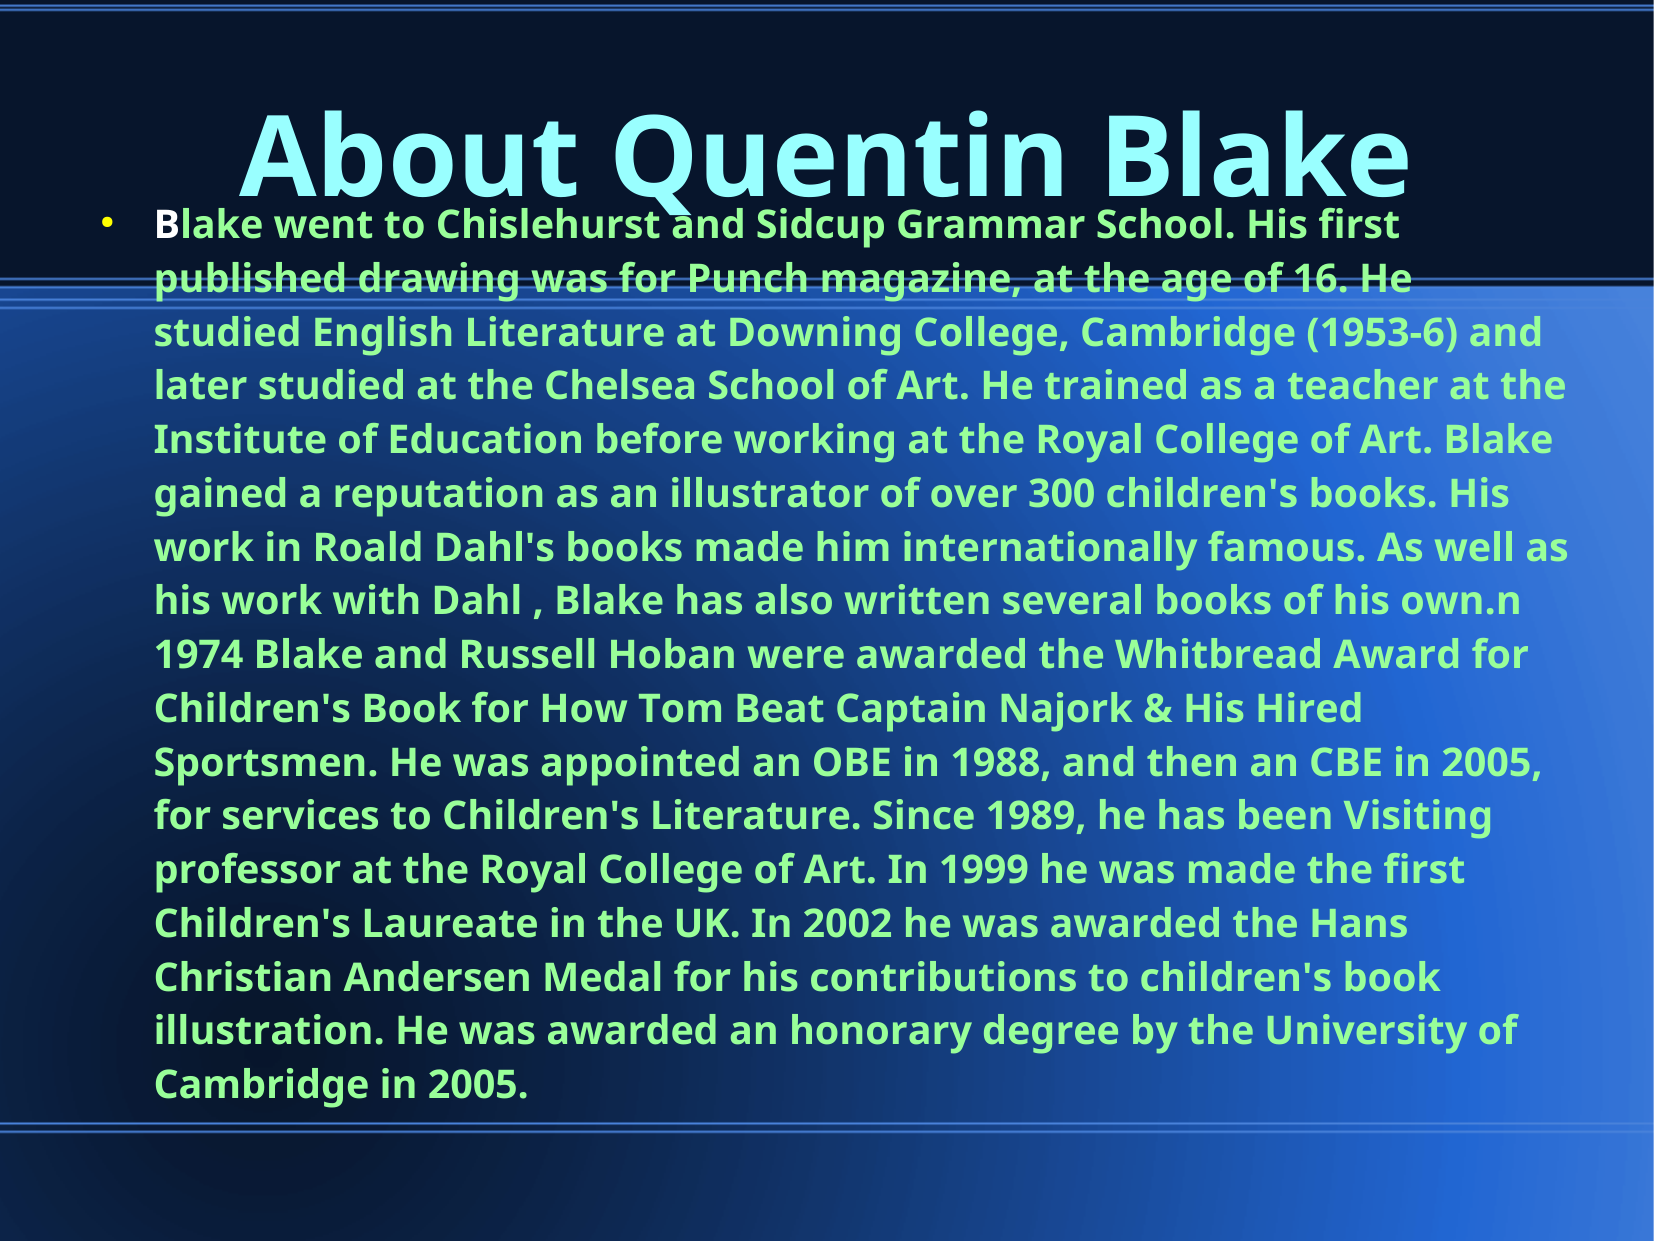

# About Quentin Blake
Blake went to Chislehurst and Sidcup Grammar School. His first published drawing was for Punch magazine, at the age of 16. He studied English Literature at Downing College, Cambridge (1953-6) and later studied at the Chelsea School of Art. He trained as a teacher at the Institute of Education before working at the Royal College of Art. Blake gained a reputation as an illustrator of over 300 children's books. His work in Roald Dahl's books made him internationally famous. As well as his work with Dahl , Blake has also written several books of his own.n 1974 Blake and Russell Hoban were awarded the Whitbread Award for Children's Book for How Tom Beat Captain Najork & His Hired Sportsmen. He was appointed an OBE in 1988, and then an CBE in 2005, for services to Children's Literature. Since 1989, he has been Visiting professor at the Royal College of Art. In 1999 he was made the first Children's Laureate in the UK. In 2002 he was awarded the Hans Christian Andersen Medal for his contributions to children's book illustration. He was awarded an honorary degree by the University of Cambridge in 2005.